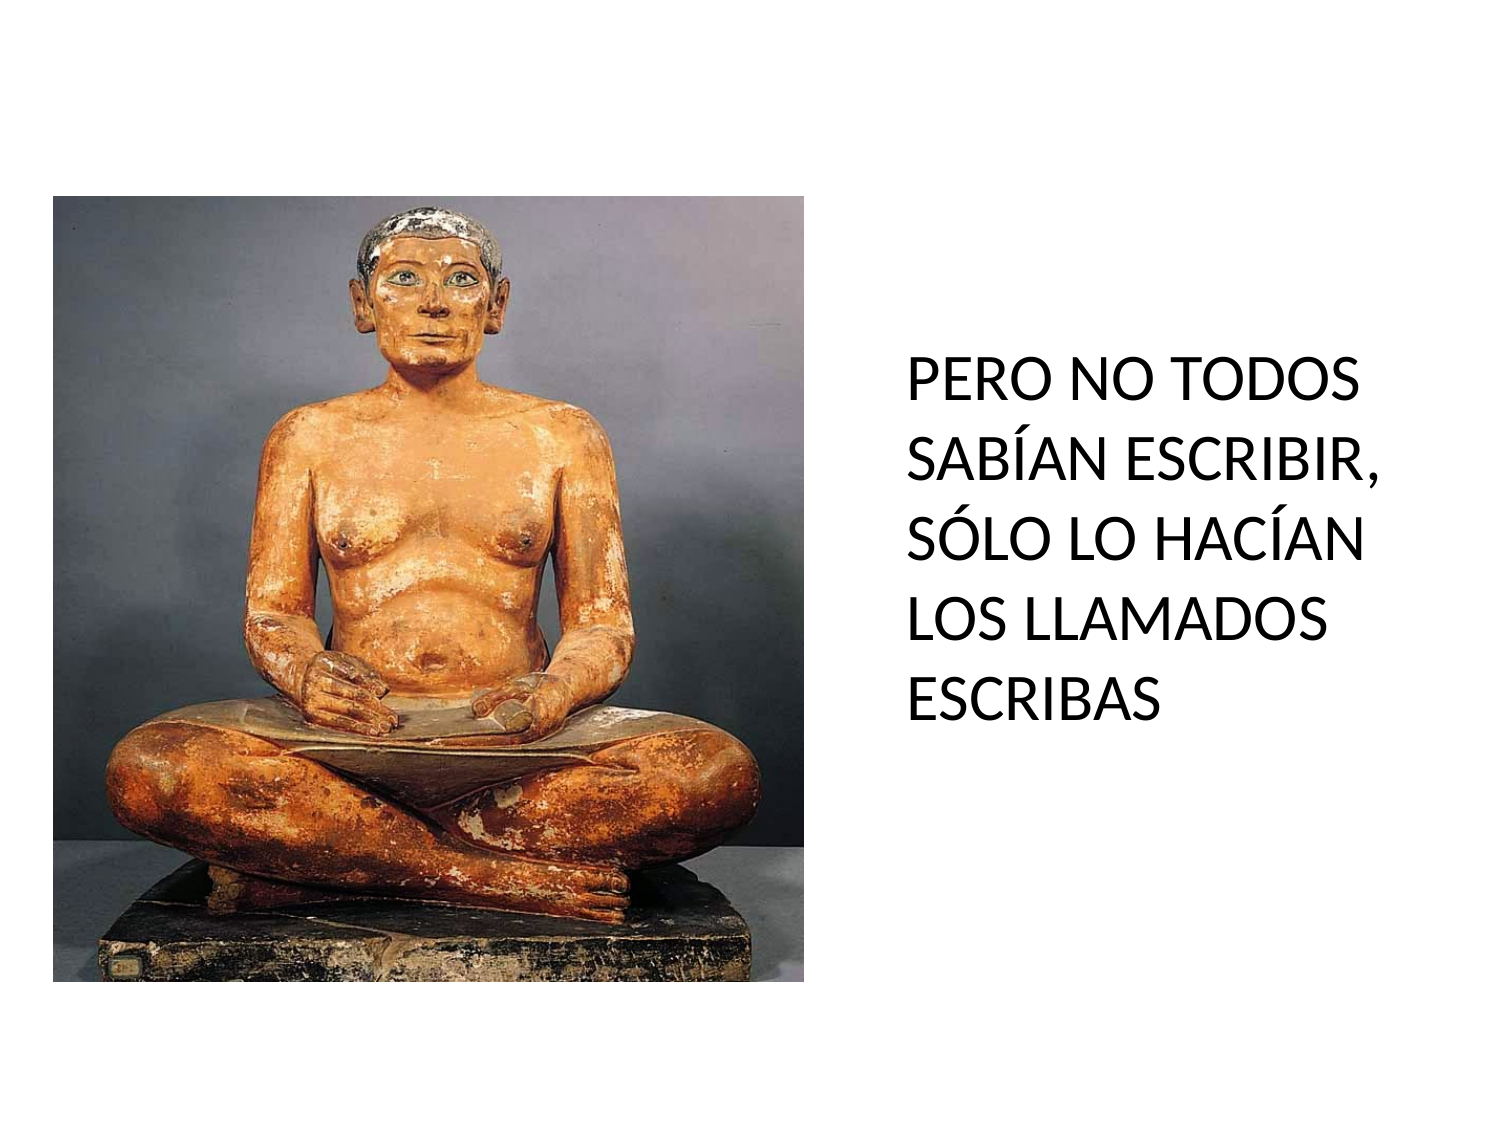

PERO NO TODOS SABÍAN ESCRIBIR, SÓLO LO HACÍAN LOS LLAMADOS ESCRIBAS